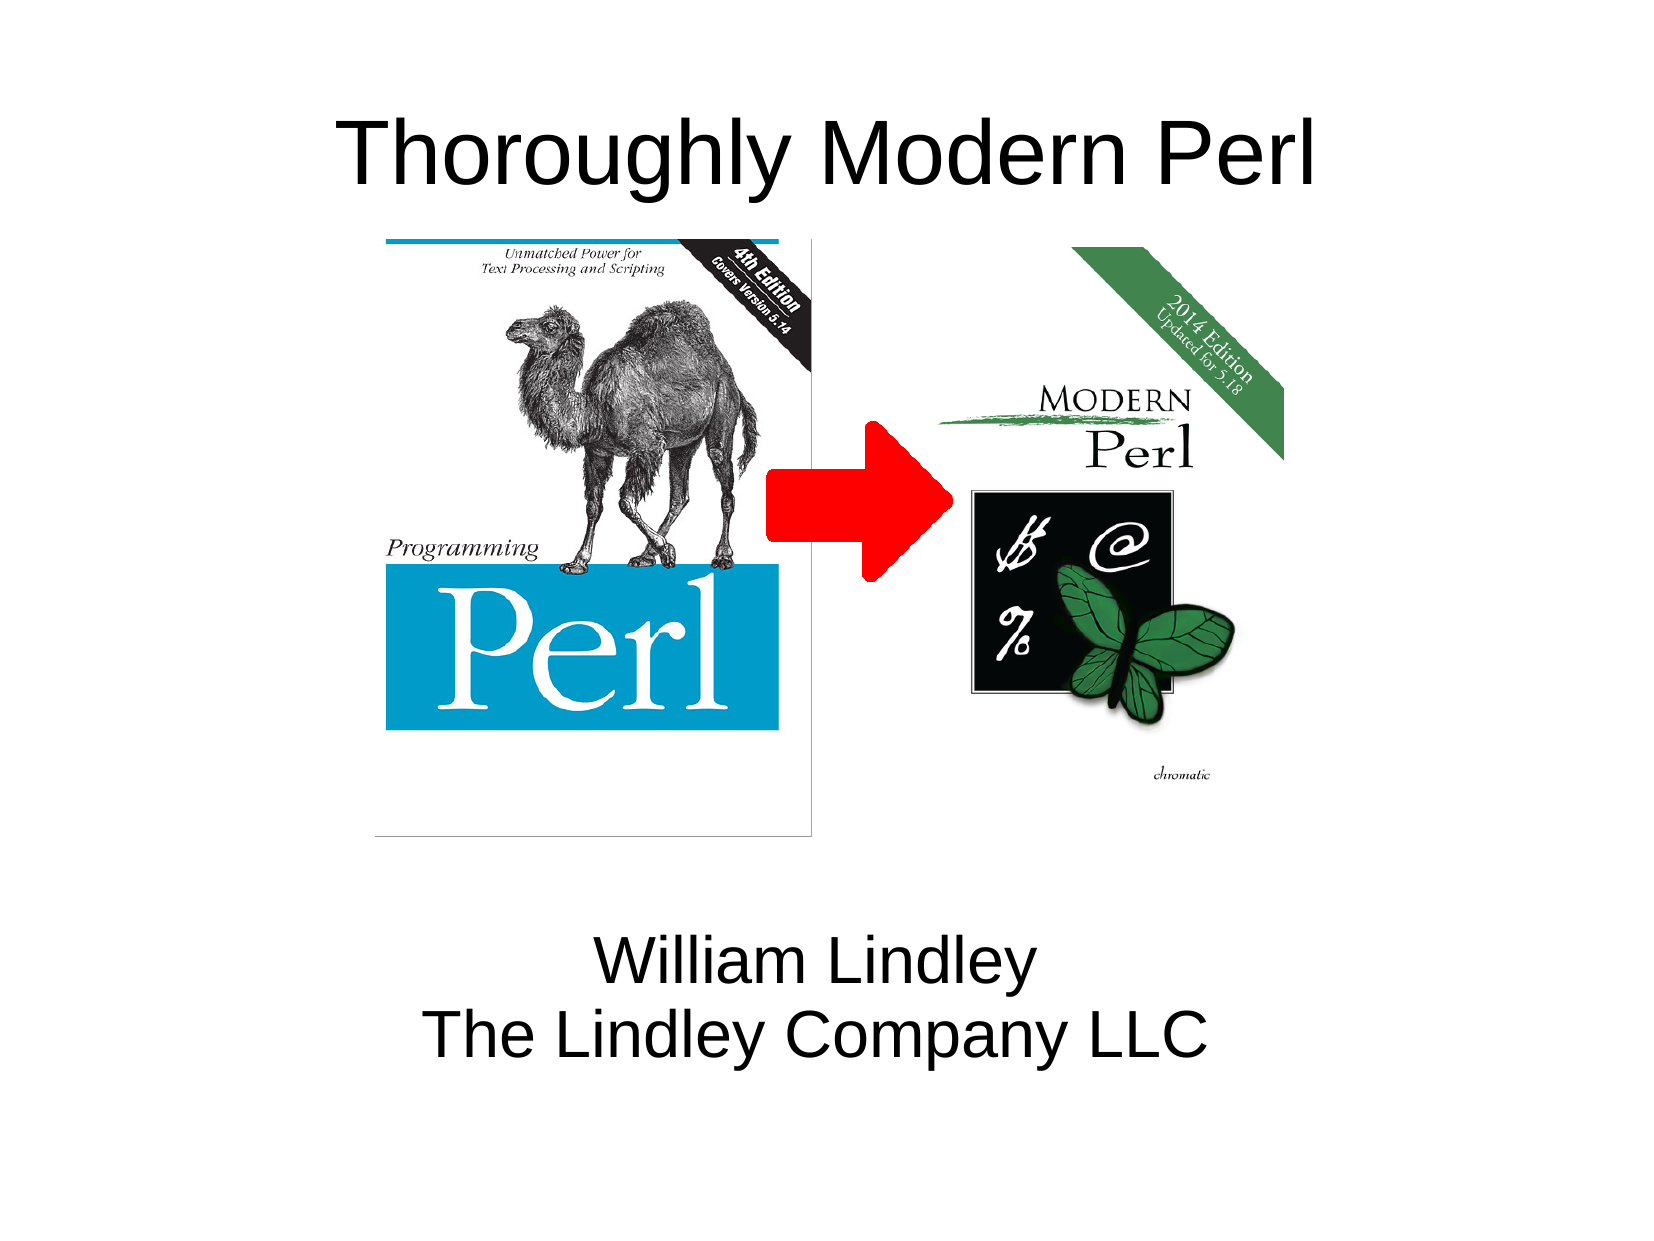

# Thoroughly Modern Perl
William Lindley
The Lindley Company LLC